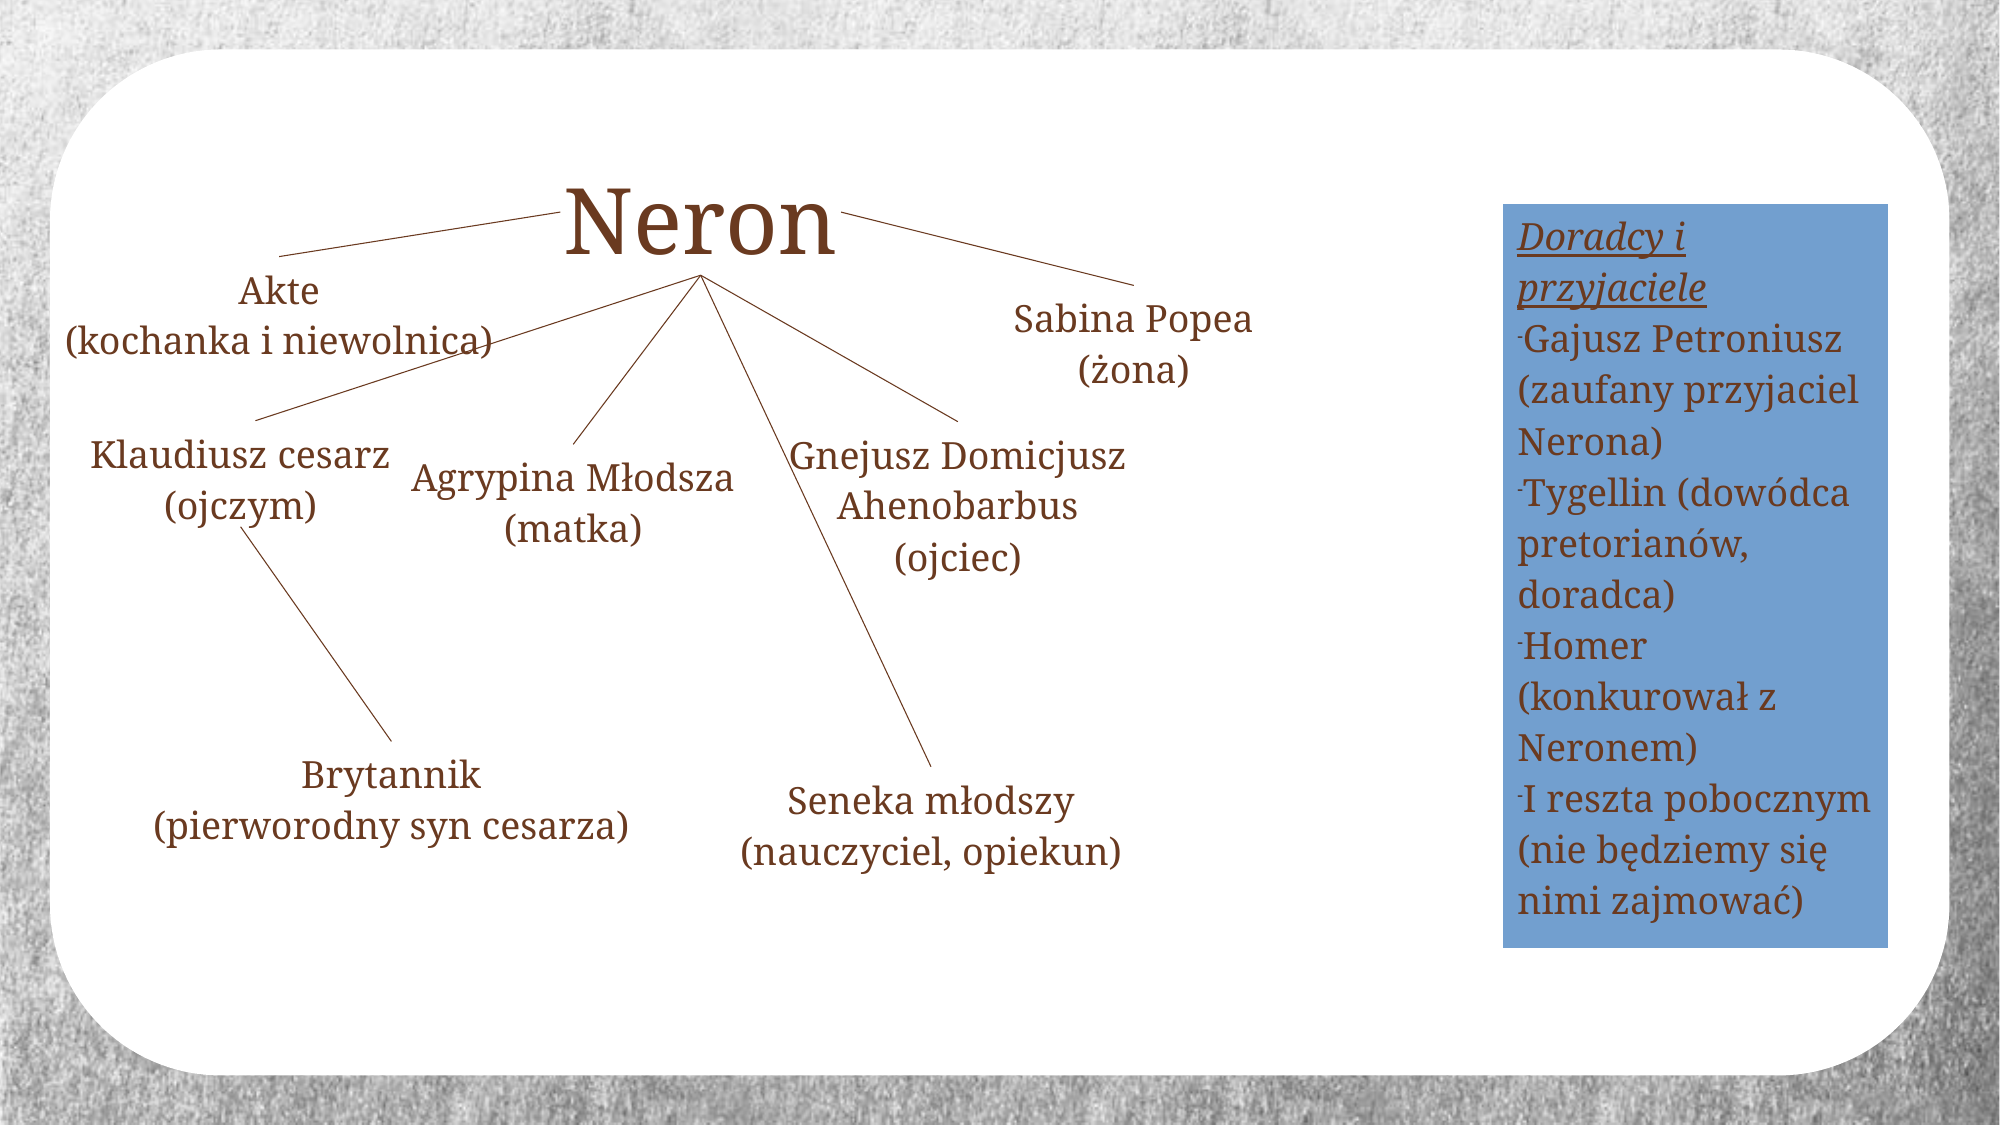

Neron
| Doradcy i przyjaciele Gajusz Petroniusz (zaufany przyjaciel Nerona) Tygellin (dowódca pretorianów, doradca) Homer (konkurował z Neronem) I reszta pobocznym (nie będziemy się nimi zajmować) |
| --- |
Akte
(kochanka i niewolnica)
Sabina Popea
(żona)
Klaudiusz cesarz
(ojczym)
Gnejusz Domicjusz Ahenobarbus
(ojciec)
Agrypina Młodsza
(matka)
Brytannik
(pierworodny syn cesarza)
Seneka młodszy
(nauczyciel, opiekun)